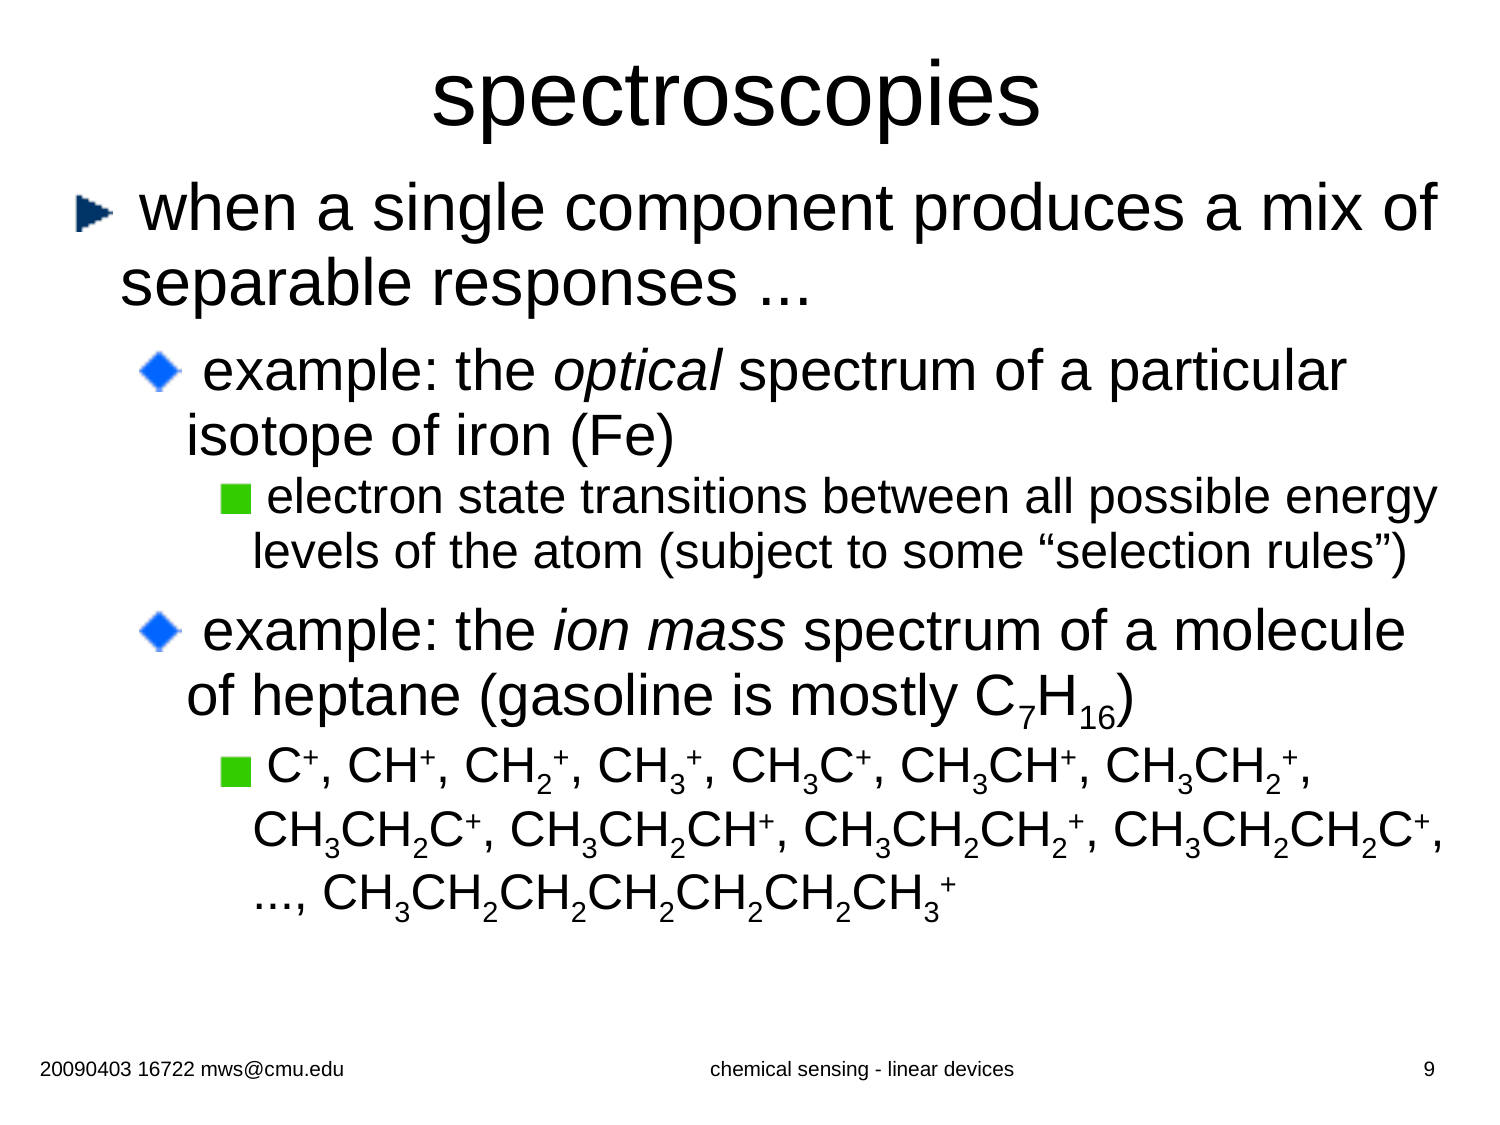

# spectroscopies
 when a single component produces a mix of separable responses ...
 example: the optical spectrum of a particular isotope of iron (Fe)
 electron state transitions between all possible energy levels of the atom (subject to some “selection rules”)
 example: the ion mass spectrum of a molecule of heptane (gasoline is mostly C7H16)
 C+, CH+, CH2+, CH3+, CH3C+, CH3CH+, CH3CH2+, CH3CH2C+, CH3CH2CH+, CH3CH2CH2+, CH3CH2CH2C+, ..., CH3CH2CH2CH2CH2CH2CH3+
20090403 16722 mws@cmu.edu
chemical sensing - linear devices
9